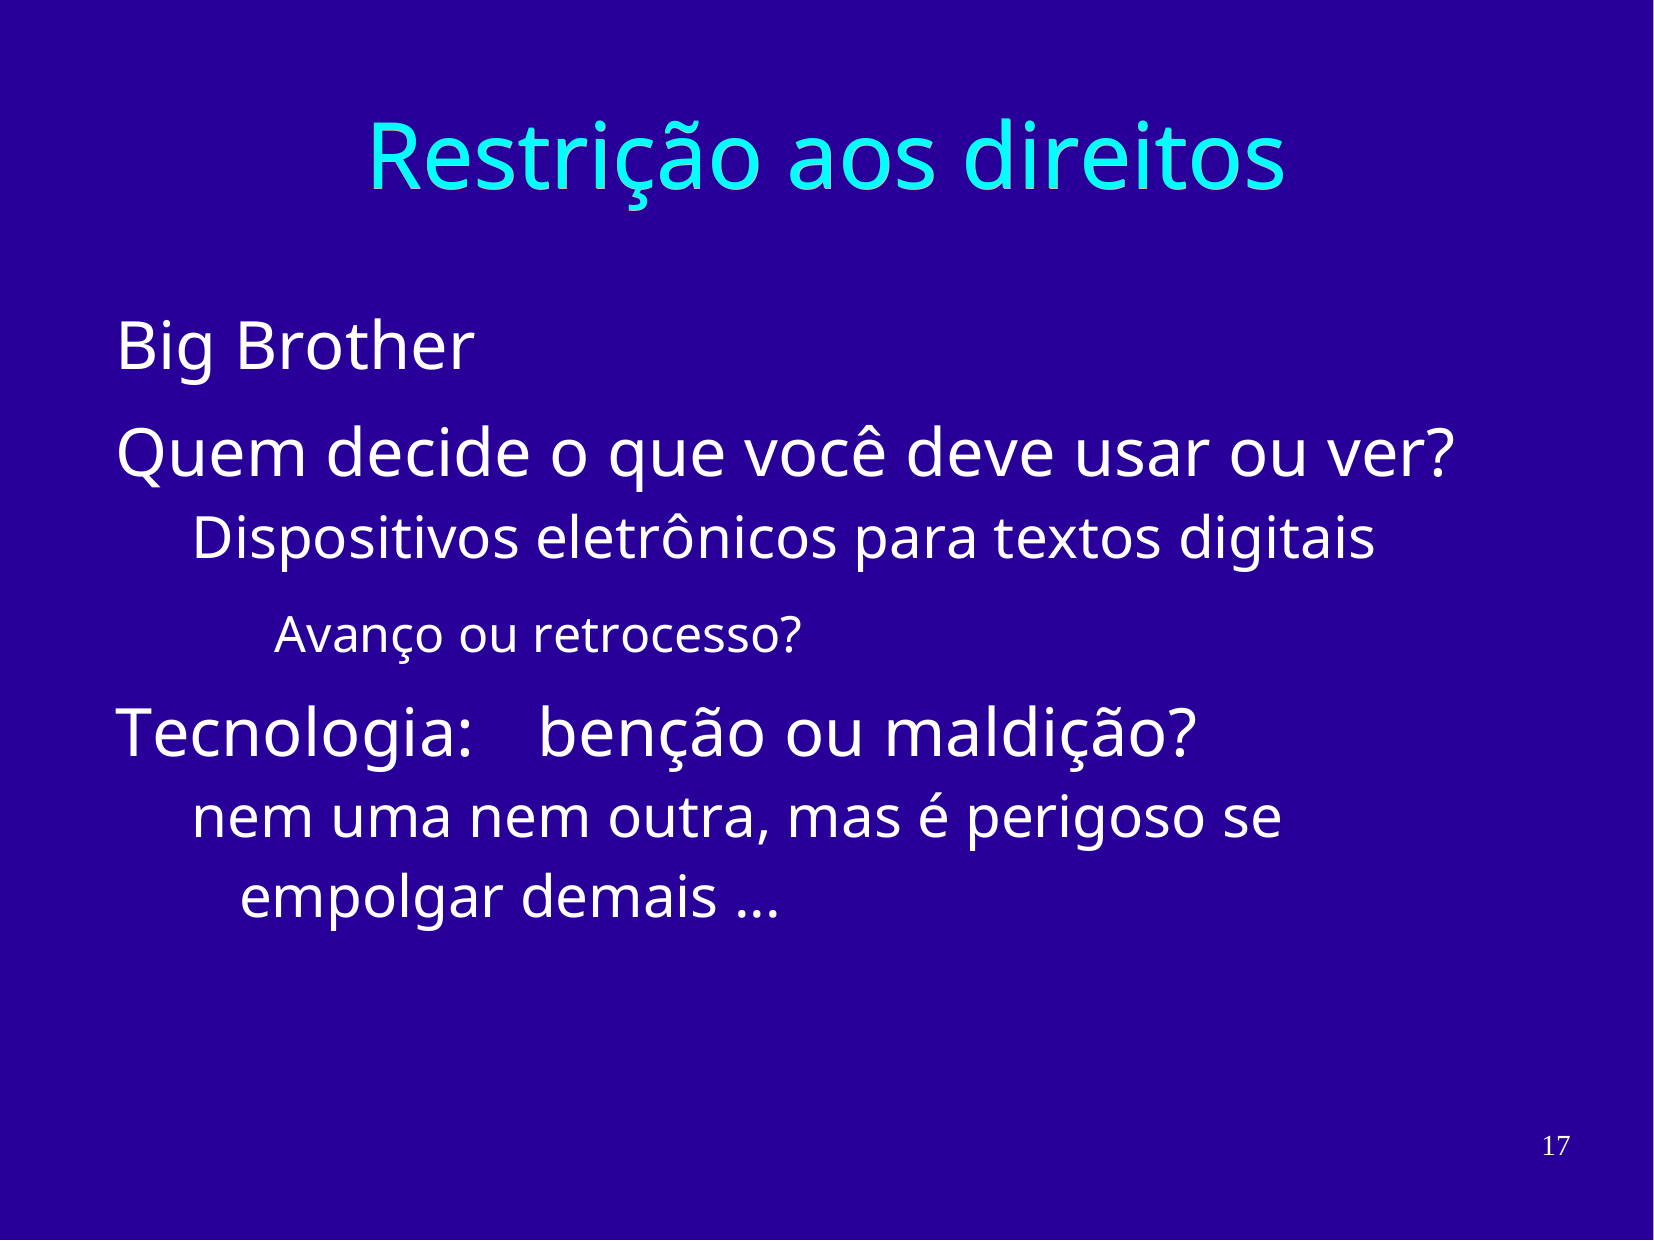

# Restrição aos direitos
Big Brother
Quem decide o que você deve usar ou ver?
Dispositivos eletrônicos para textos digitais
Avanço ou retrocesso?
Tecnologia: 	benção ou maldição?
nem uma nem outra, mas é perigoso se empolgar demais ...
17